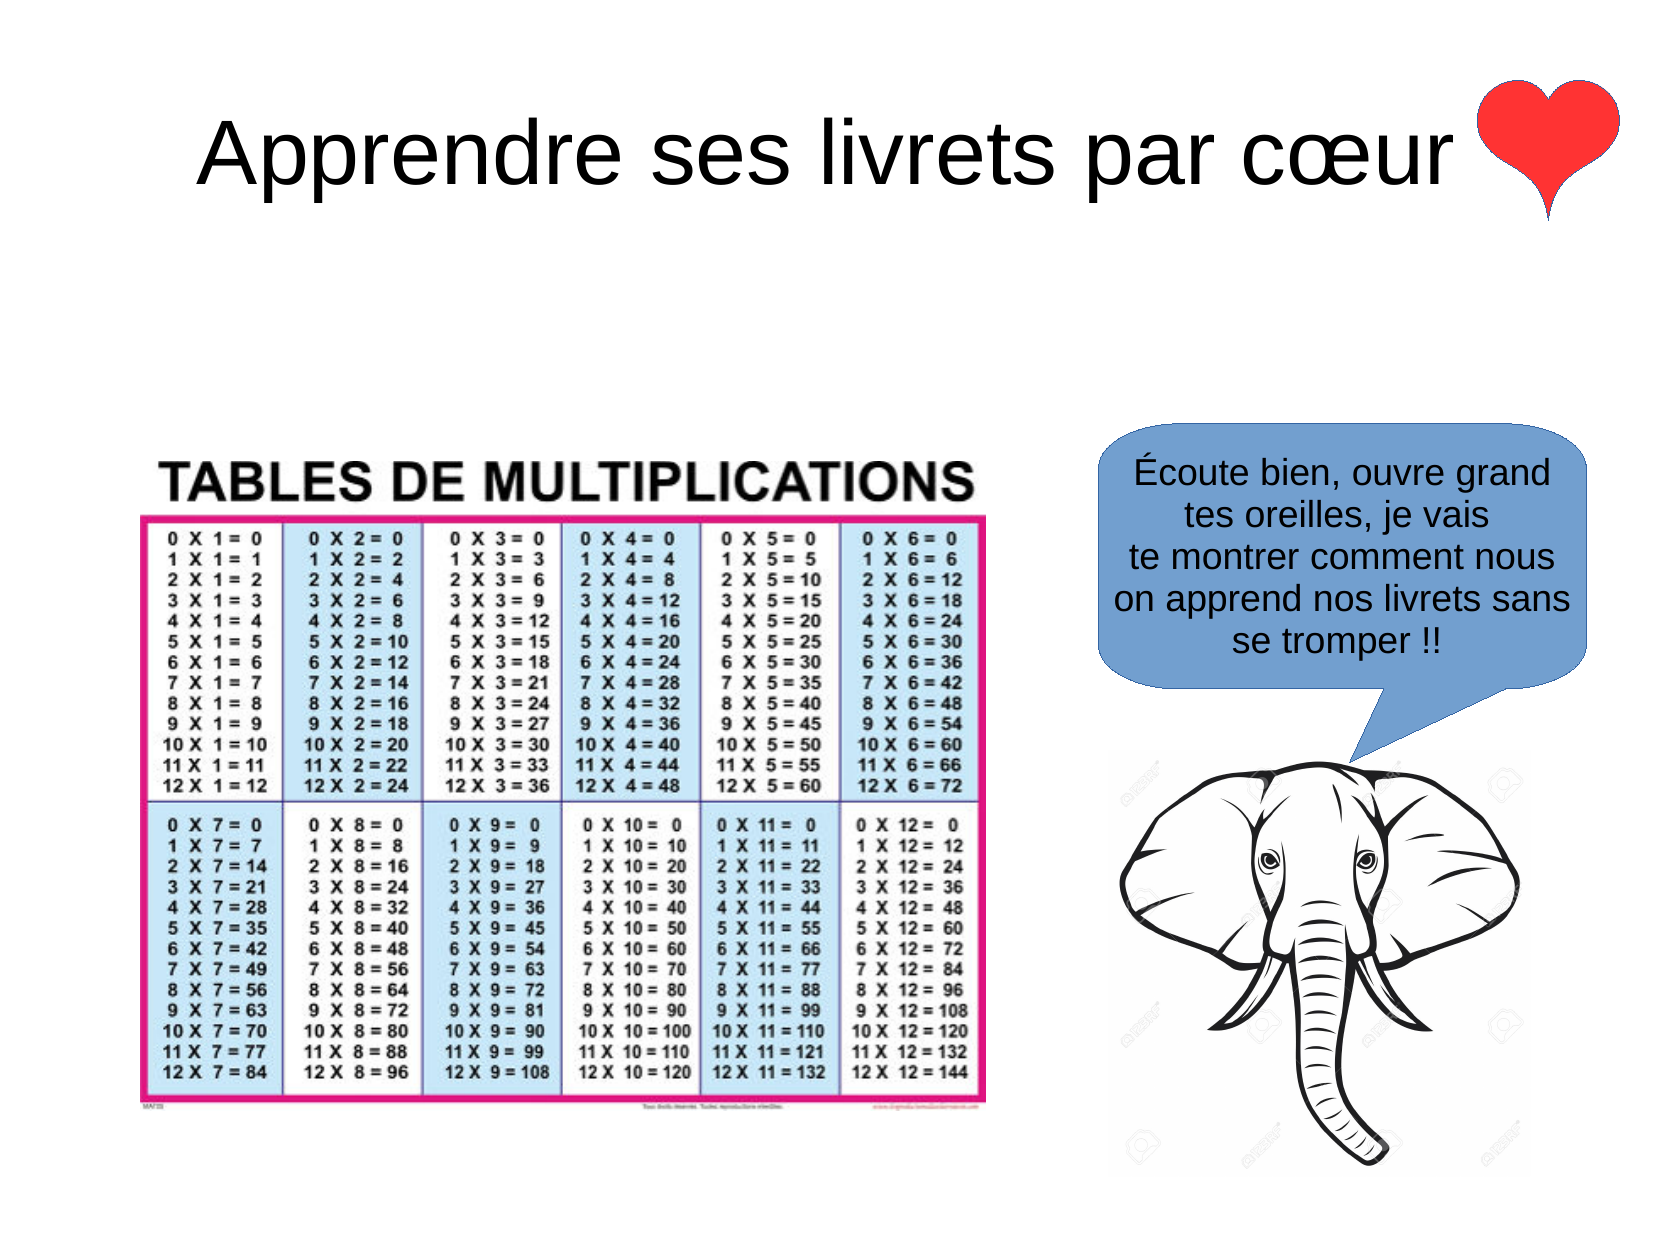

# Apprendre ses livrets par cœur
Écoute bien, ouvre grand
tes oreilles, je vais
te montrer comment nous
on apprend nos livrets sans
se tromper !!